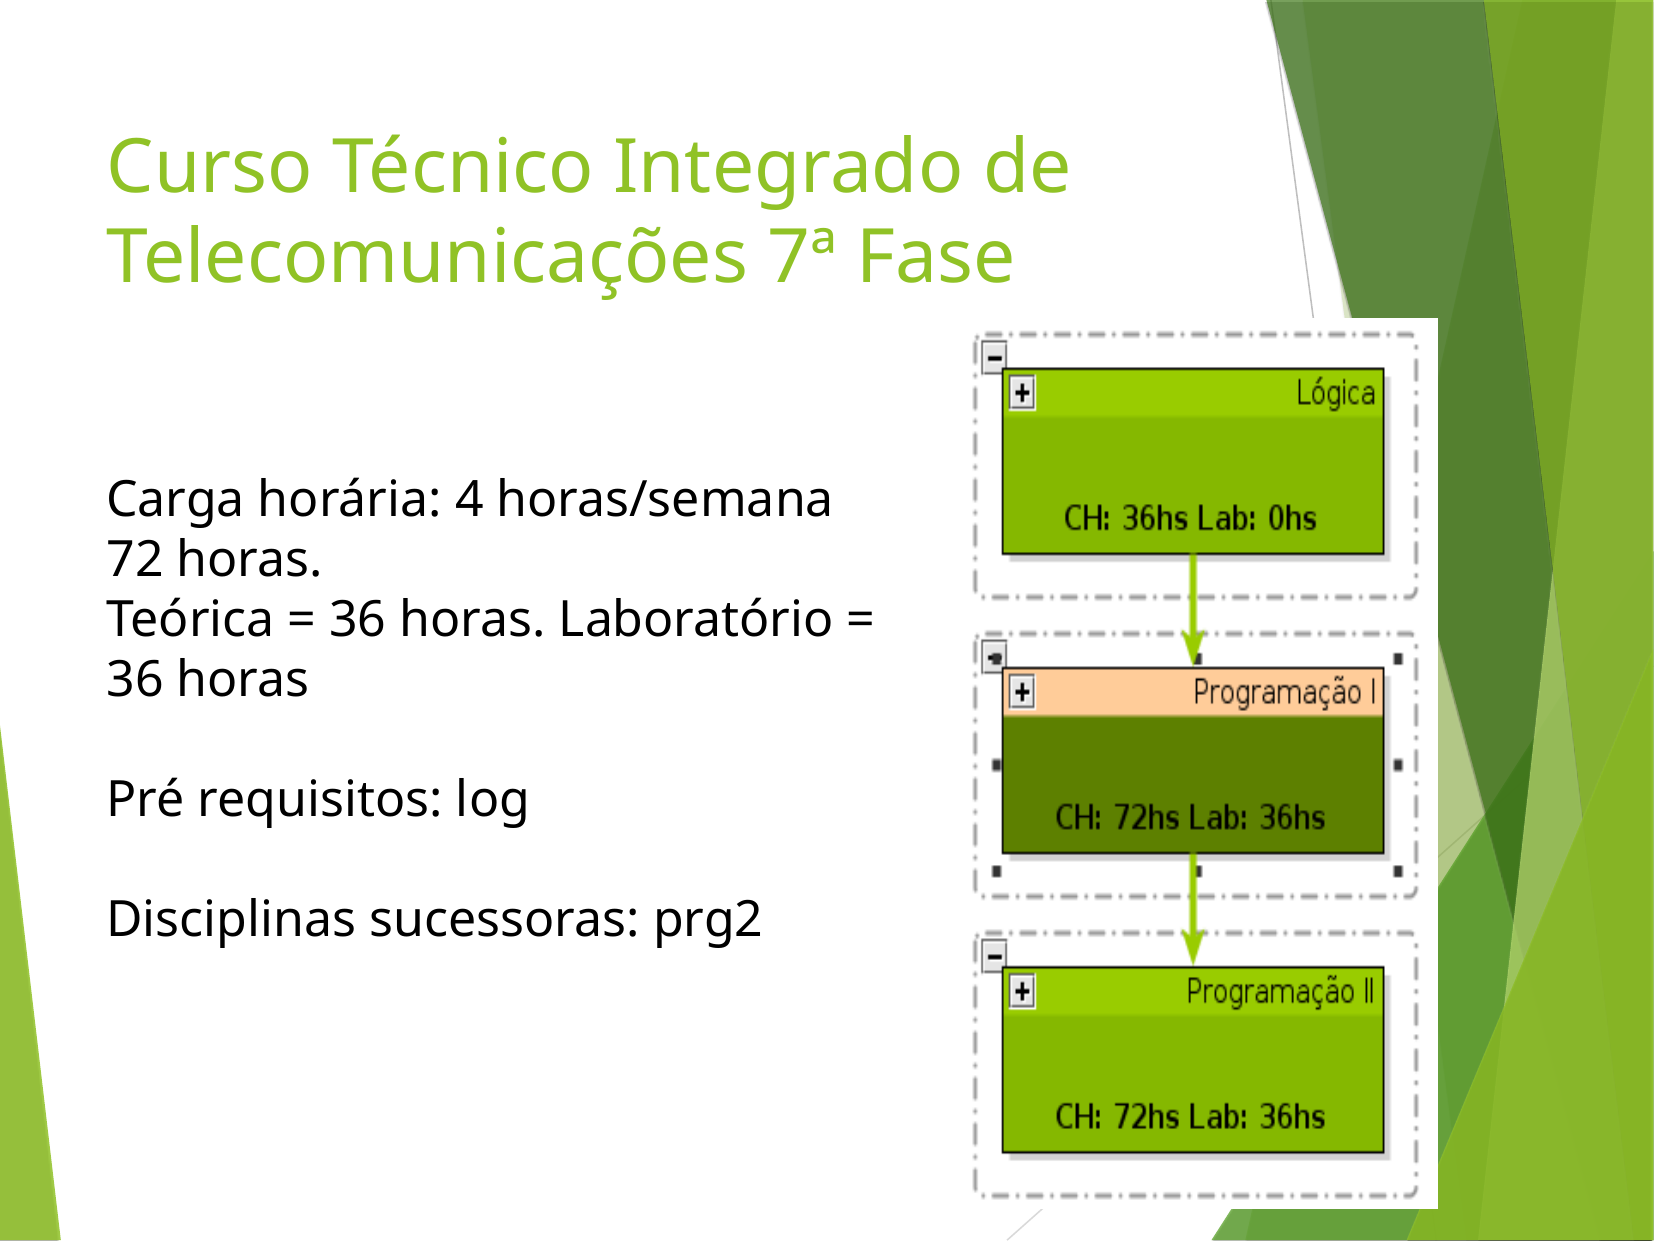

# Curso Técnico Integrado de Telecomunicações 7ª Fase
Carga horária: 4 horas/semana 72 horas.
Teórica = 36 horas. Laboratório = 36 horas
Pré requisitos: log
Disciplinas sucessoras: prg2